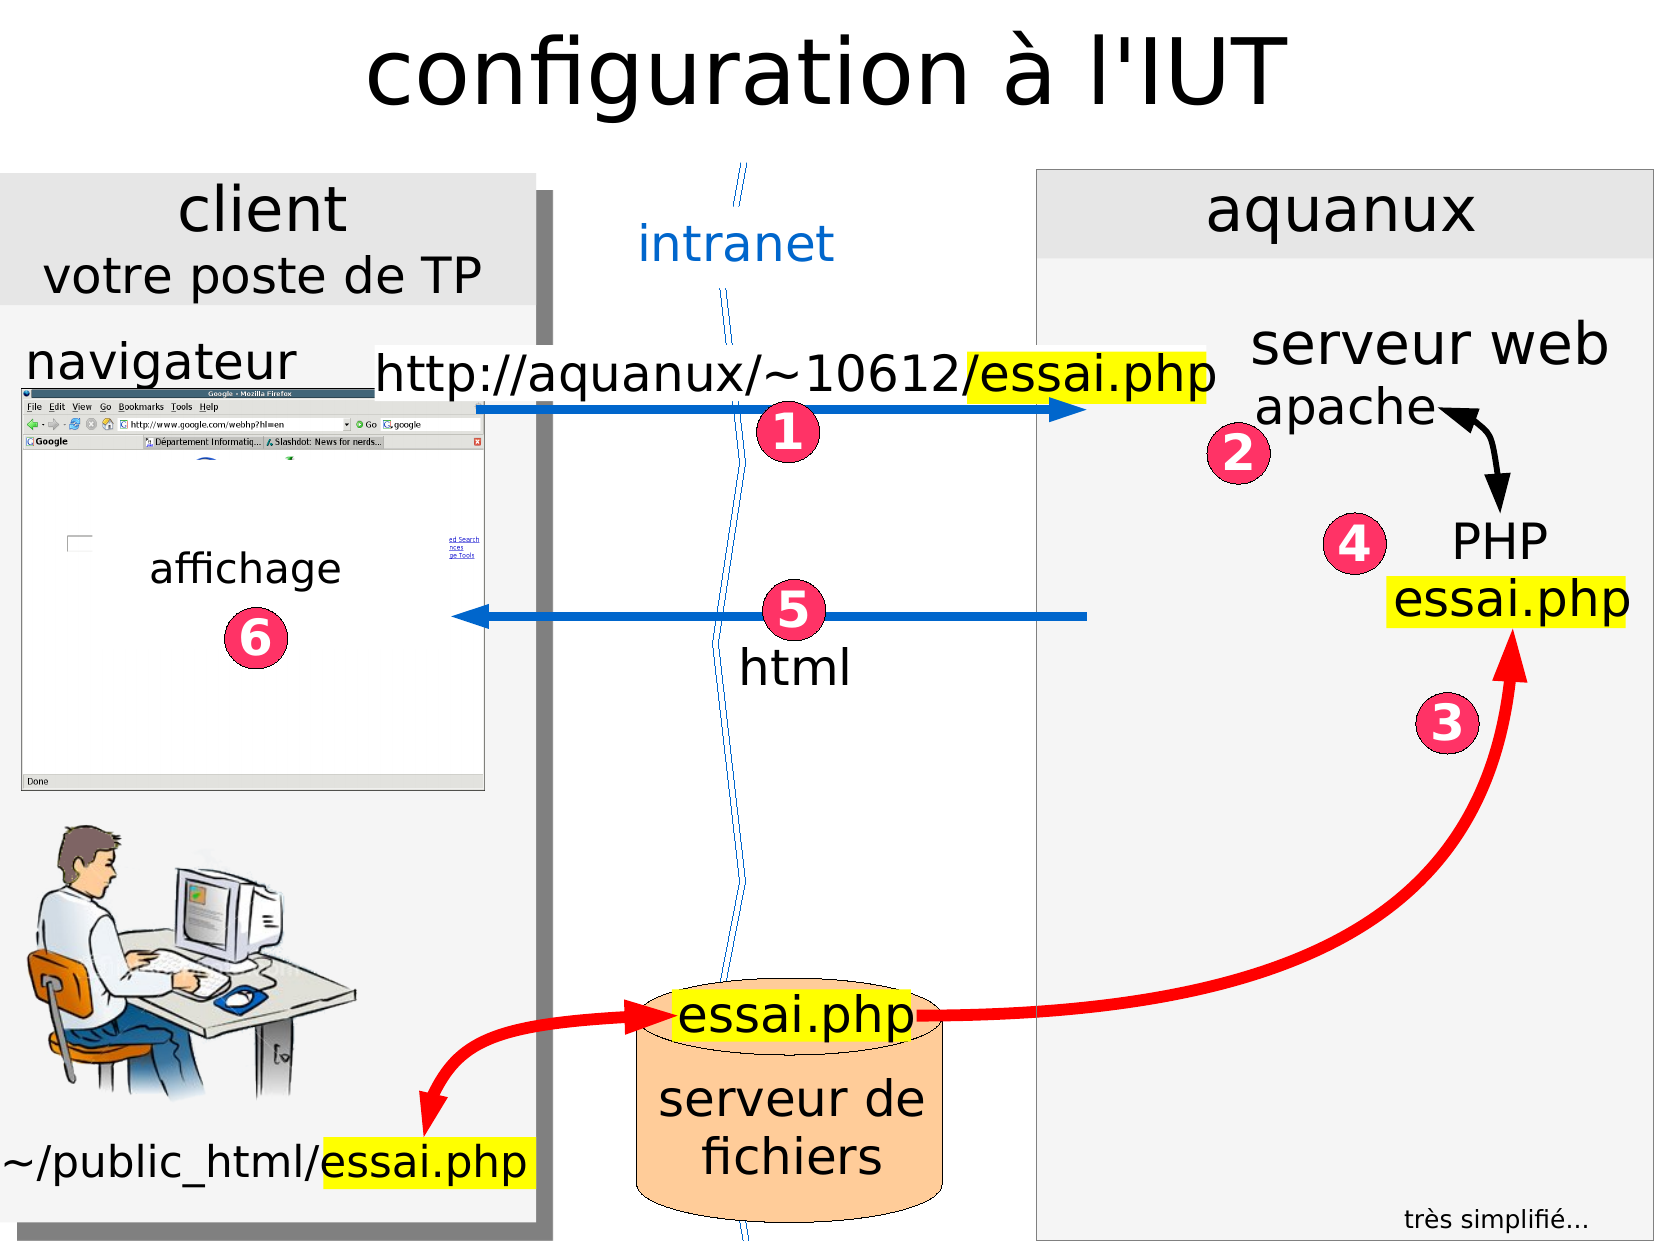

# configuration à l'IUT
aquanux
client
votre poste de TP
intranet
serveur web
navigateur
http://aquanux/~10612/essai.php
apache
1
2
4
PHP
affichage
essai.php
5
6
html
3
essai.php
serveur de
fichiers
~/public_html/essai.php
très simplifié...